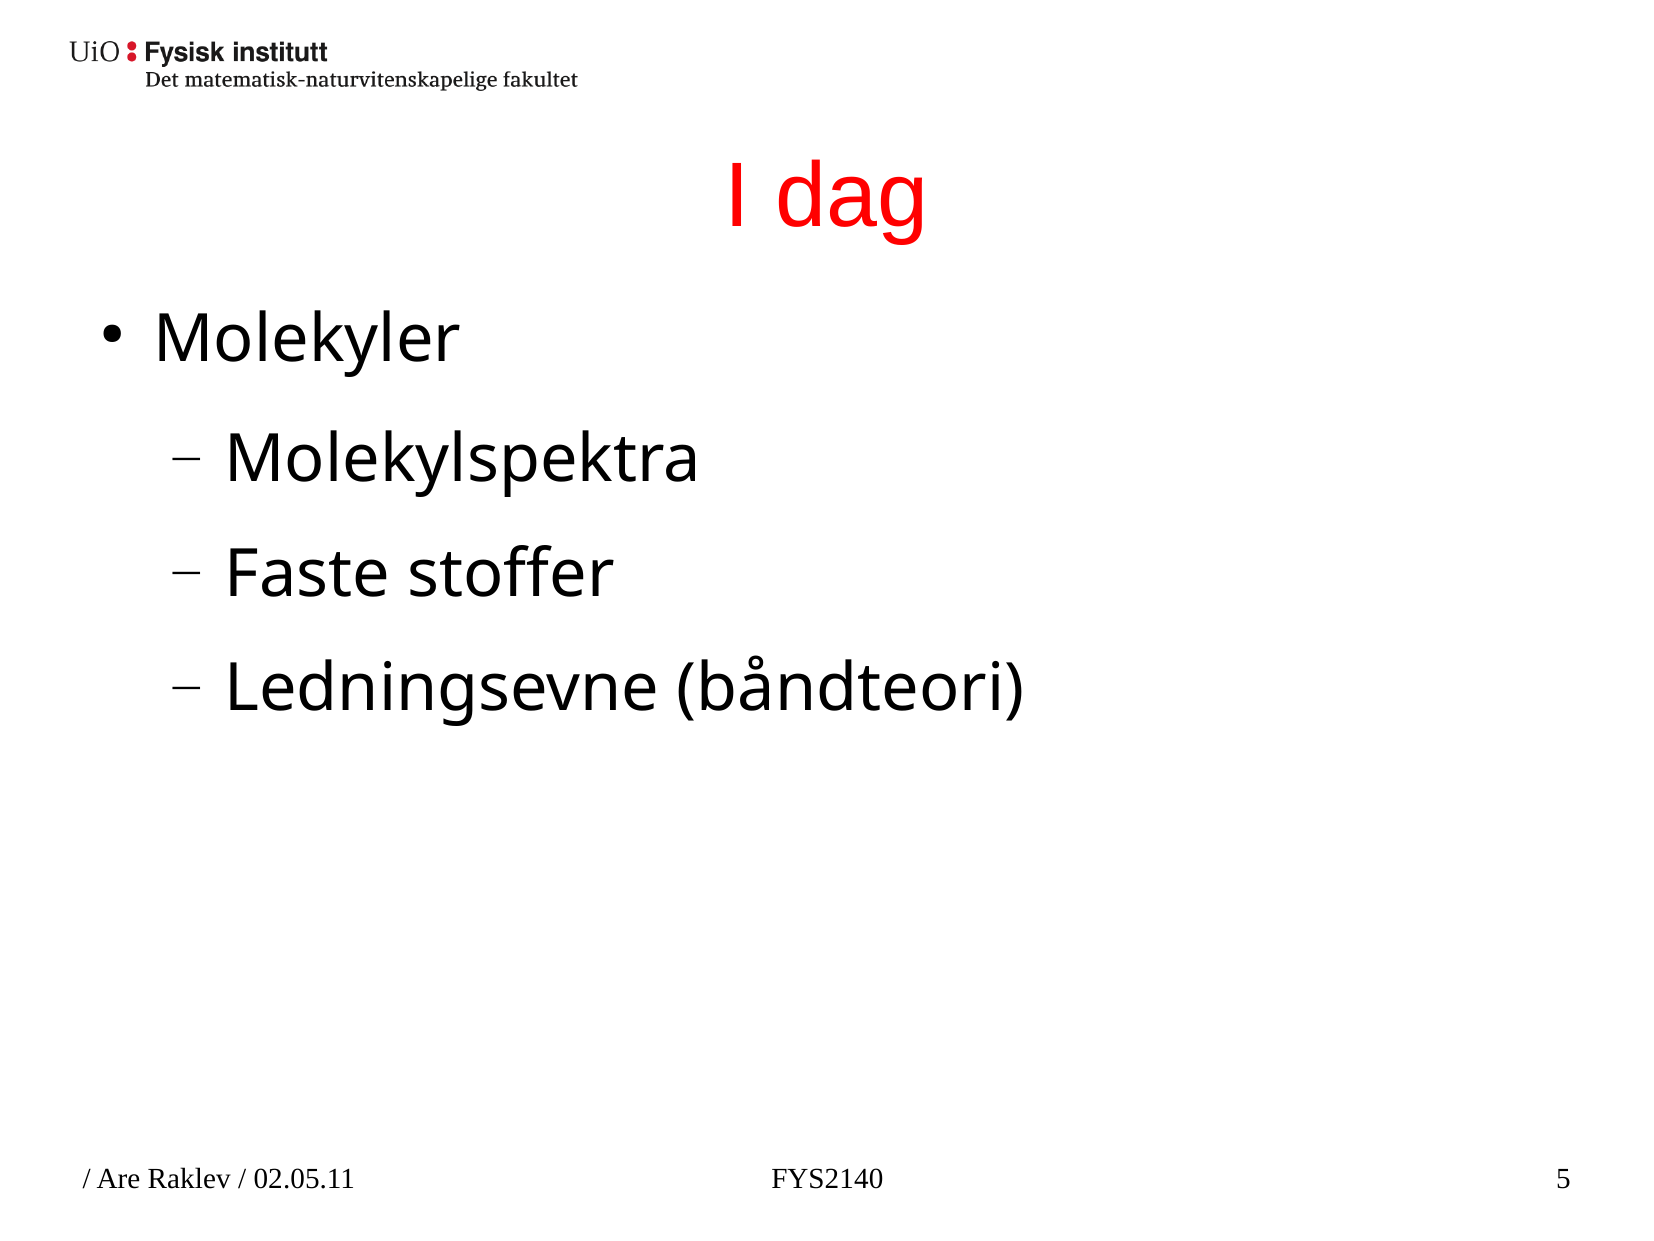

# I dag
Molekyler
Molekylspektra
Faste stoffer
Ledningsevne (båndteori)
/ Are Raklev / 02.05.11
FYS2140
5